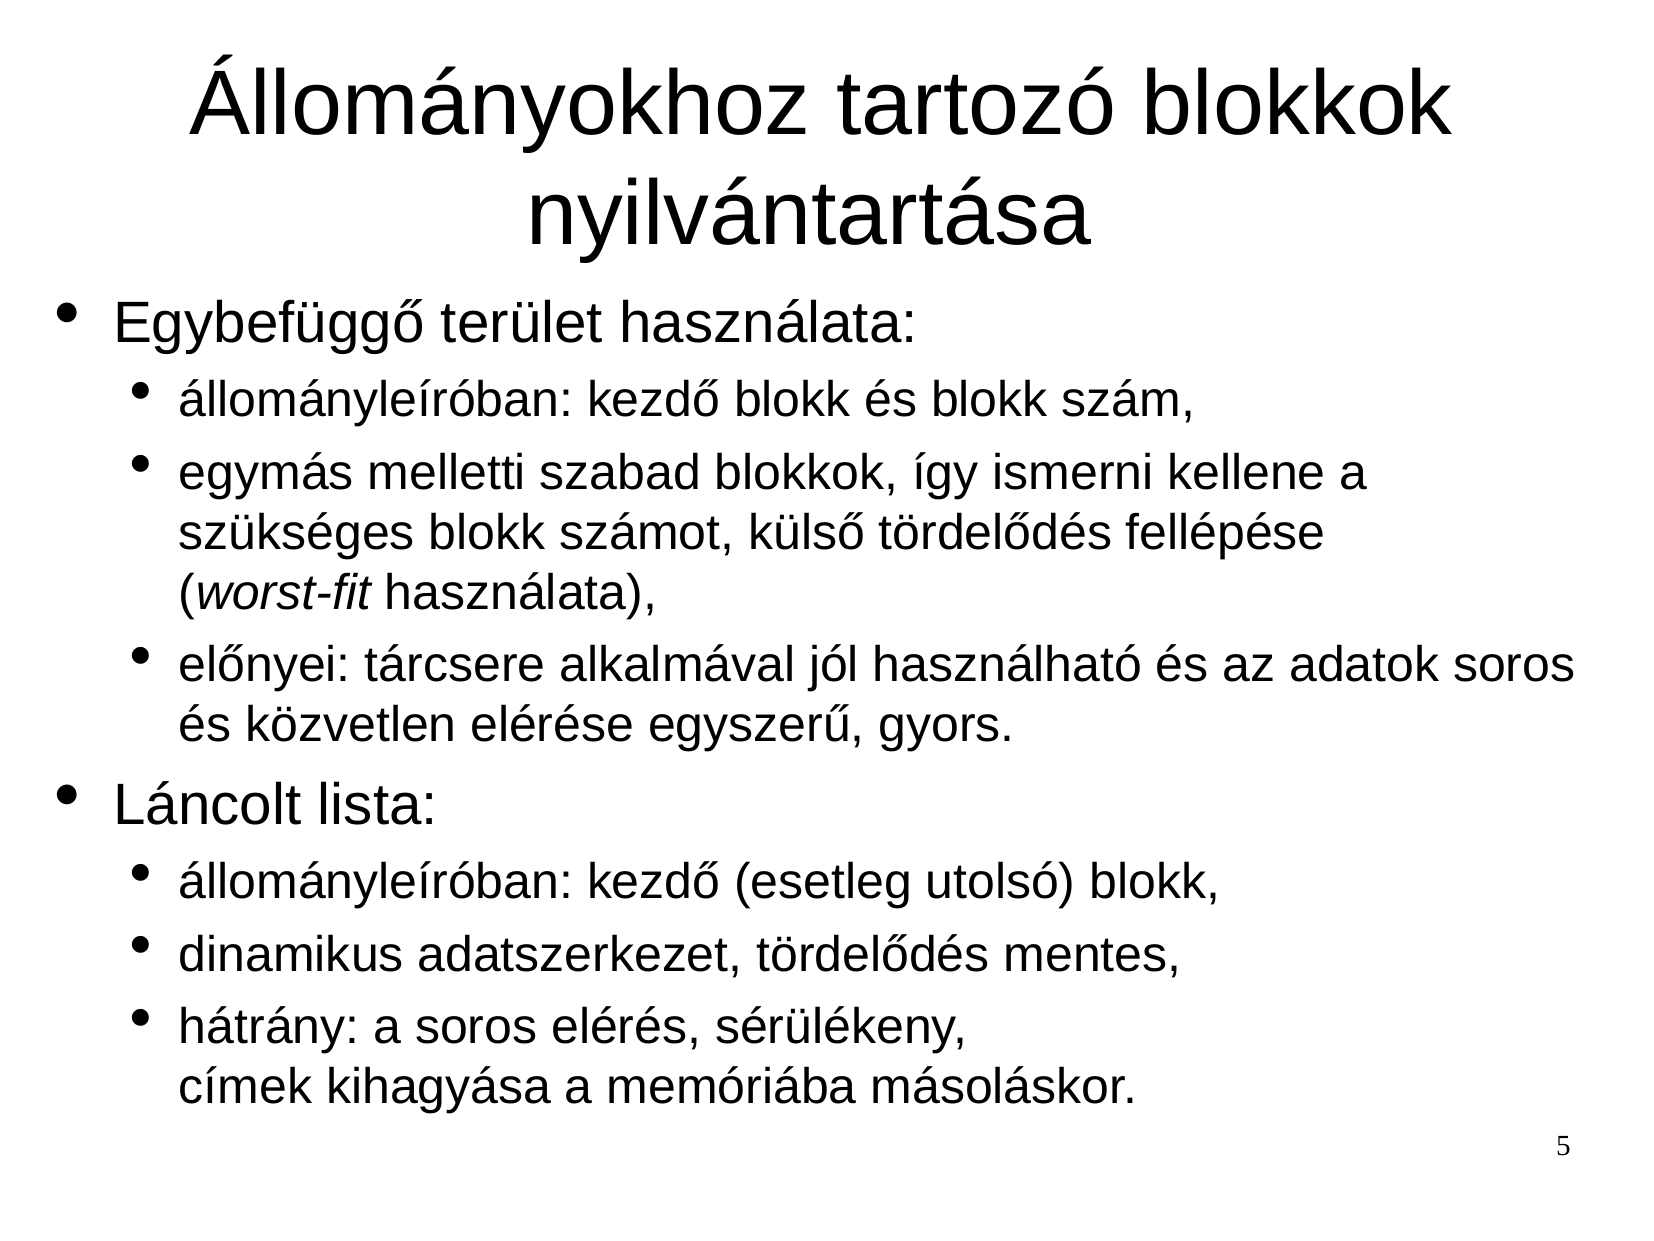

# Állományokhoz tartozó blokkok nyilvántartása
Egybefüggő terület használata:
állományleíróban: kezdő blokk és blokk szám,
egymás melletti szabad blokkok, így ismerni kellene a szükséges blokk számot, külső tördelődés fellépése
(worst-fit használata),
előnyei: tárcsere alkalmával jól használható és az adatok soros és közvetlen elérése egyszerű, gyors.
Láncolt lista:
állományleíróban: kezdő (esetleg utolsó) blokk,
dinamikus adatszerkezet, tördelődés mentes,
hátrány: a soros elérés, sérülékeny,
címek kihagyása a memóriába másoláskor.
5